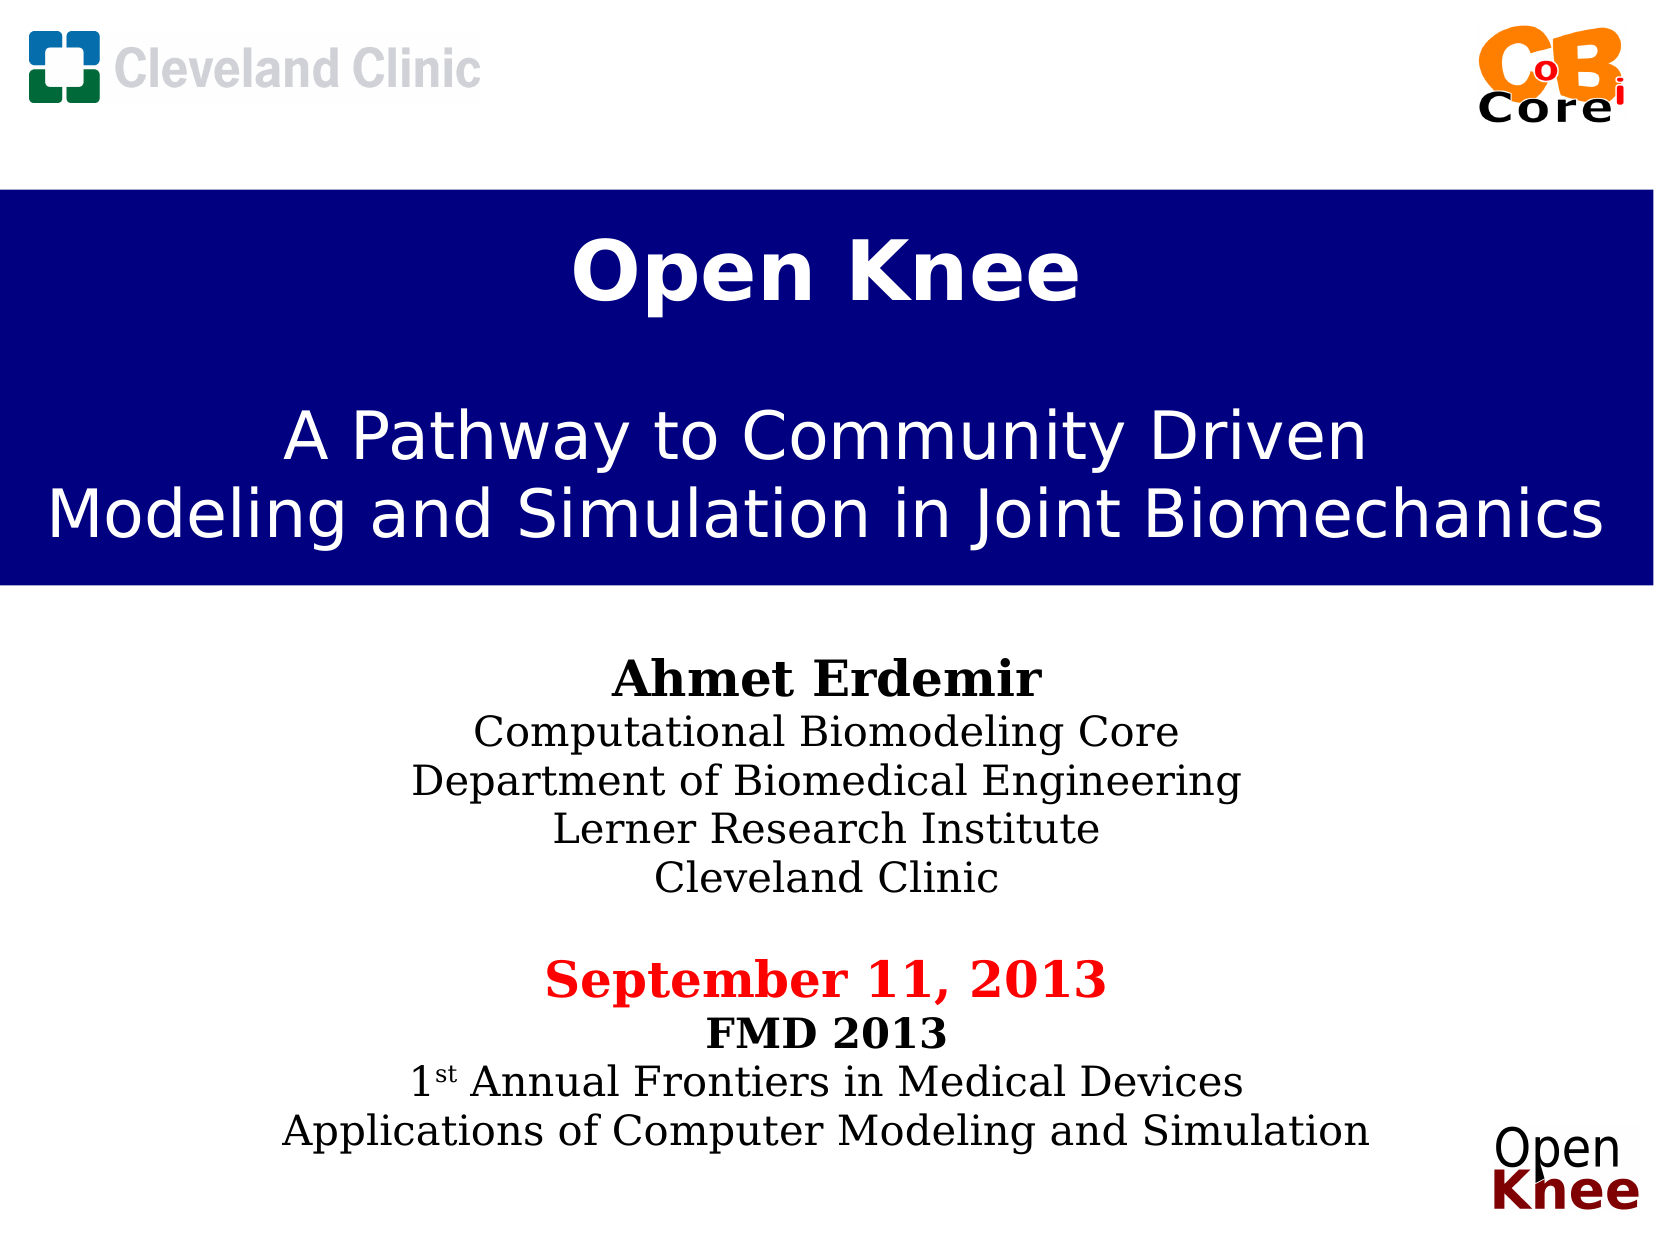

Open Knee
A Pathway to Community Driven
Modeling and Simulation in Joint Biomechanics
Ahmet Erdemir
Computational Biomodeling Core
Department of Biomedical Engineering
Lerner Research Institute
Cleveland Clinic
September 11, 2013
FMD 2013
1st Annual Frontiers in Medical Devices
Applications of Computer Modeling and Simulation